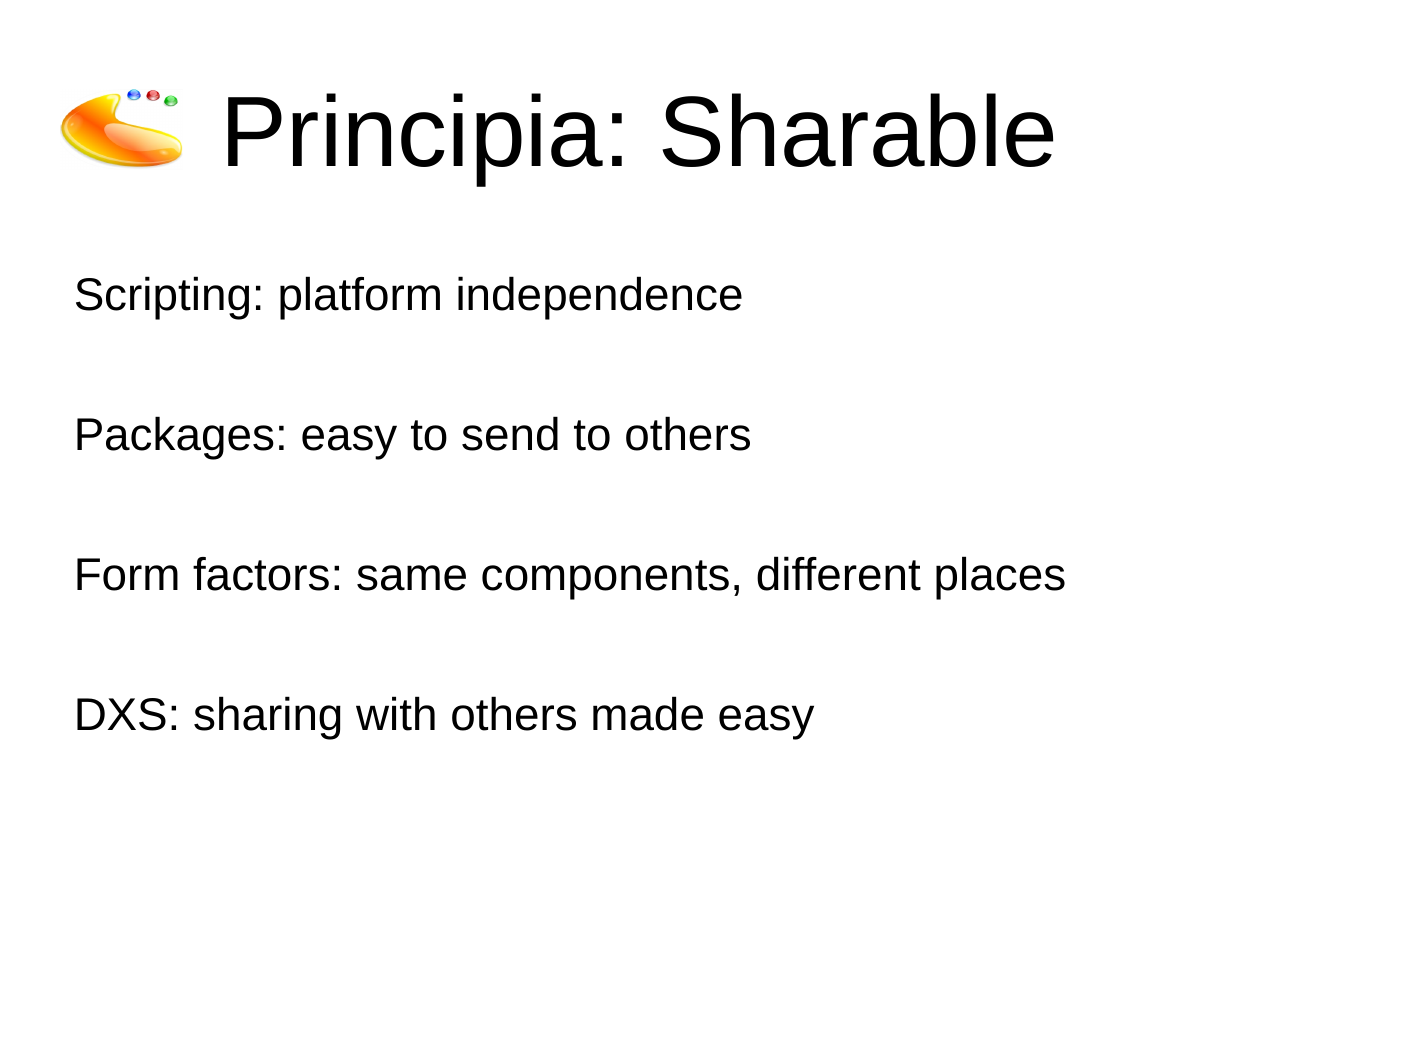

Principia: Sharable
Scripting: platform independence
Packages: easy to send to others
Form factors: same components, different places
DXS: sharing with others made easy